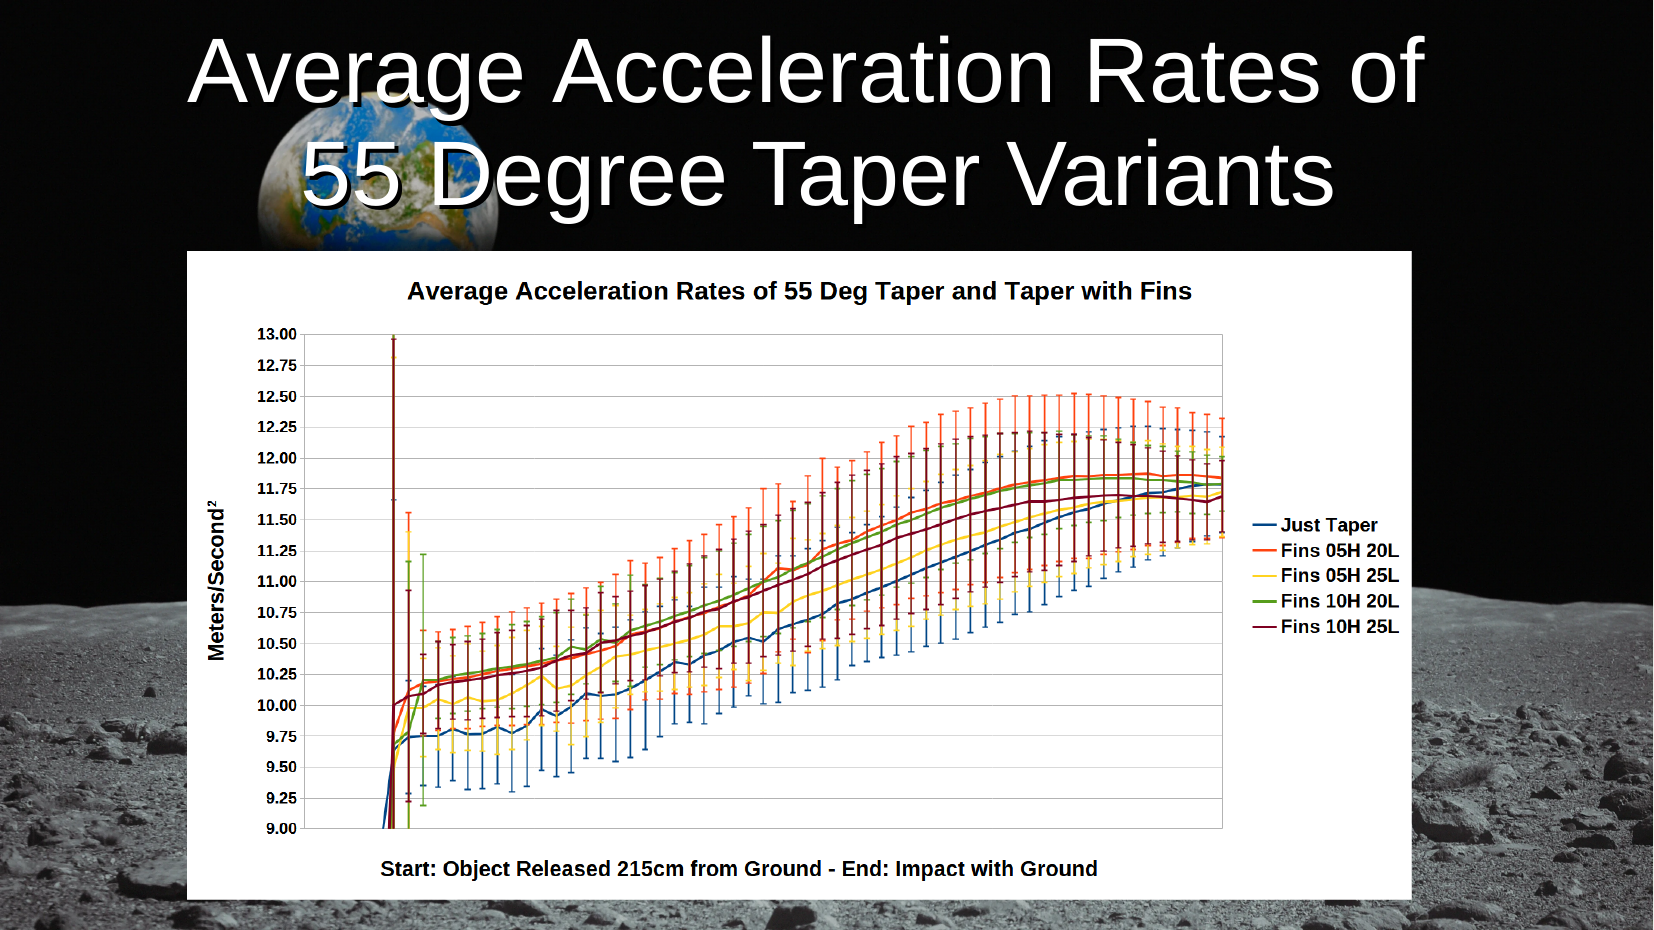

# Average Acceleration Rates of 55 Degree Taper Variants